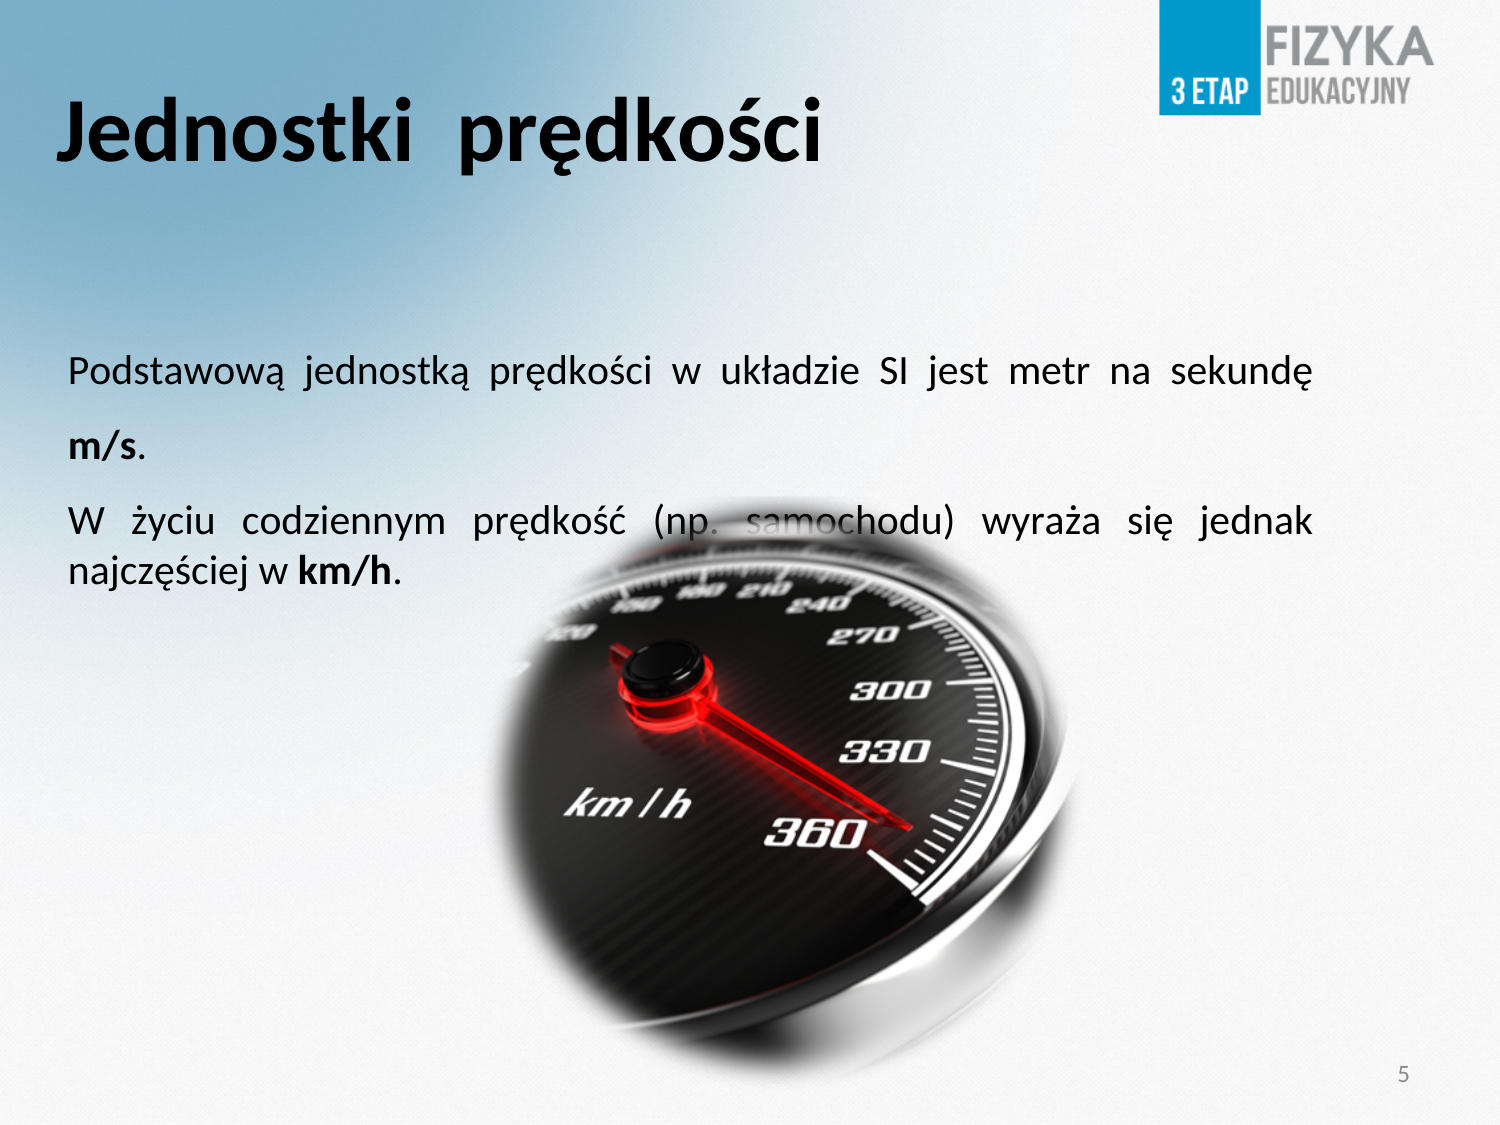

Jednostki prędkości
Podstawową jednostką prędkości w układzie SI jest metr na sekundę m/s.
W życiu codziennym prędkość (np. samochodu) wyraża się jednak najczęściej w km/h.